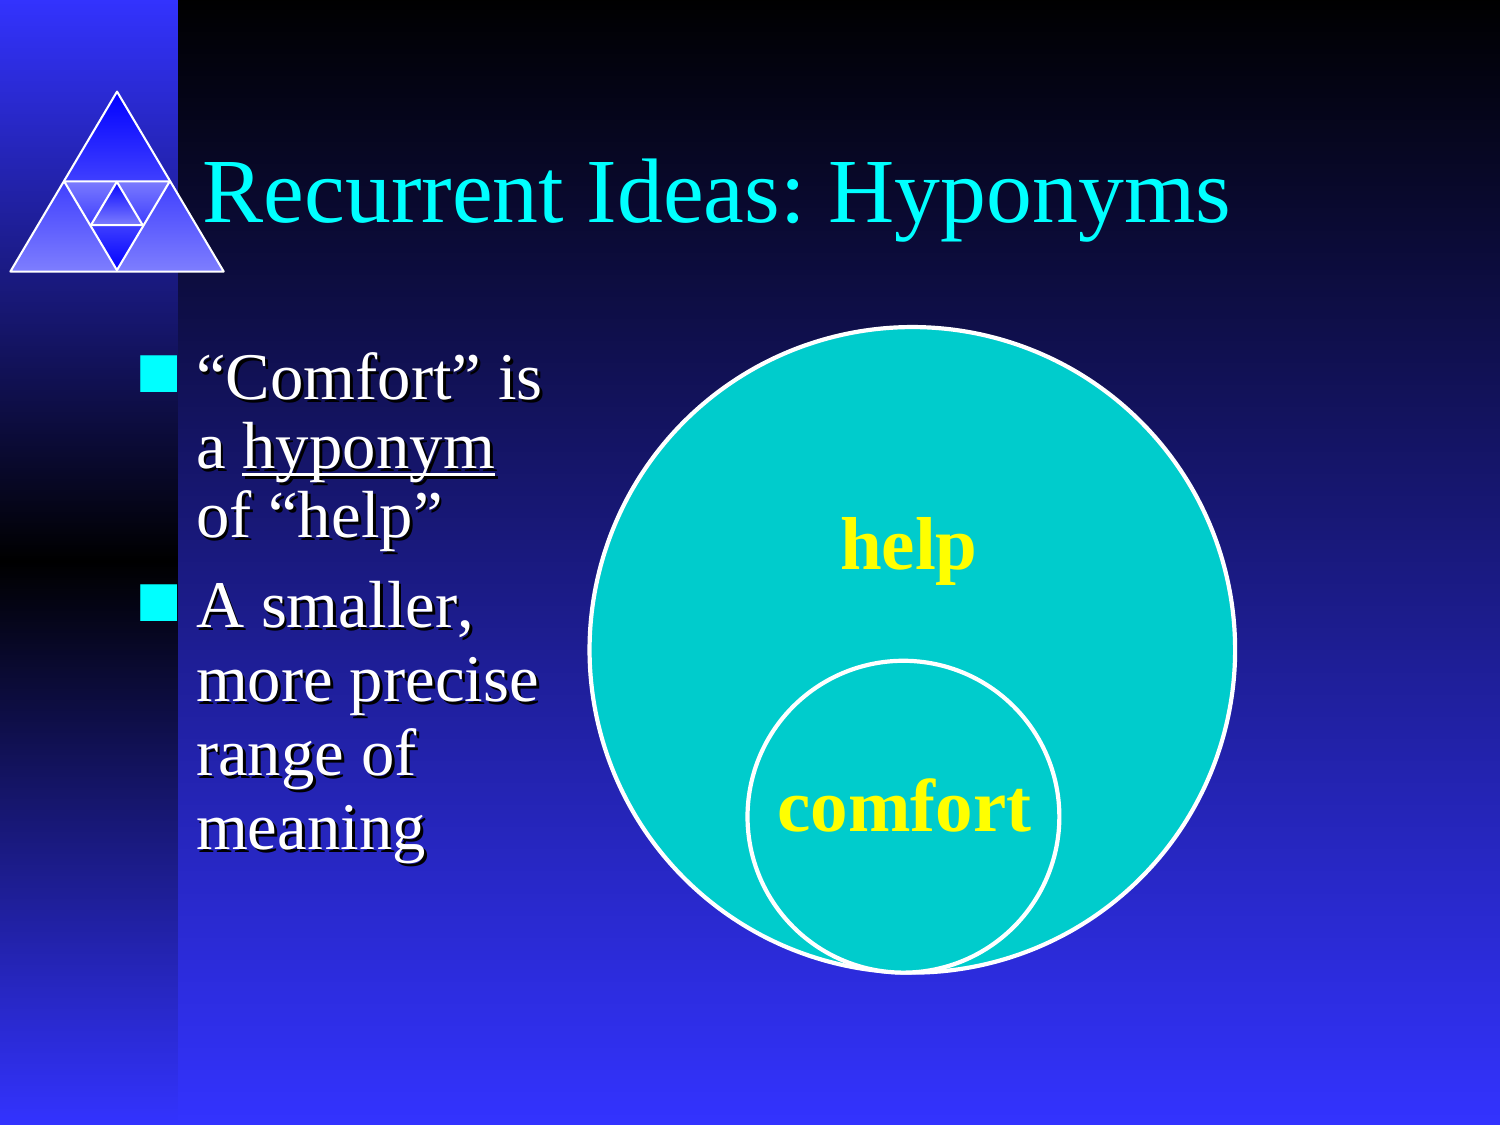

# Recurrent Ideas: Hyponyms
“Comfort” is a hyponym of “help”
A smaller, more precise range of meaning
help
comfort